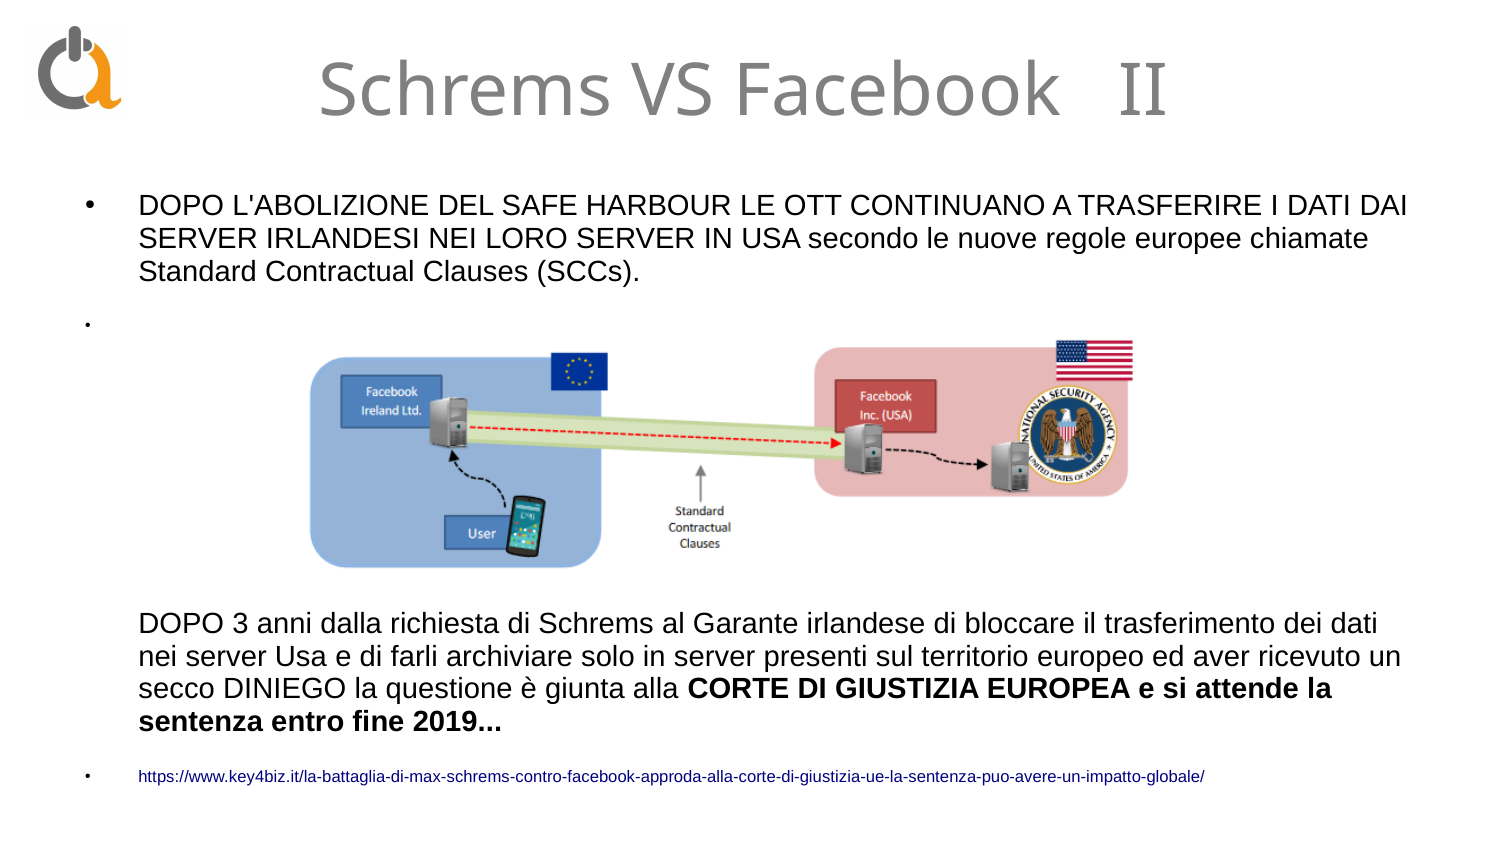

Schrems VS Facebook II
# DOPO L'ABOLIZIONE DEL SAFE HARBOUR LE OTT CONTINUANO A TRASFERIRE I DATI DAI SERVER IRLANDESI NEI LORO SERVER IN USA secondo le nuove regole europee chiamate Standard Contractual Clauses (SCCs).
DOPO 3 anni dalla richiesta di Schrems al Garante irlandese di bloccare il trasferimento dei dati nei server Usa e di farli archiviare solo in server presenti sul territorio europeo ed aver ricevuto un secco DINIEGO la questione è giunta alla CORTE DI GIUSTIZIA EUROPEA e si attende la sentenza entro fine 2019...
https://www.key4biz.it/la-battaglia-di-max-schrems-contro-facebook-approda-alla-corte-di-giustizia-ue-la-sentenza-puo-avere-un-impatto-globale/